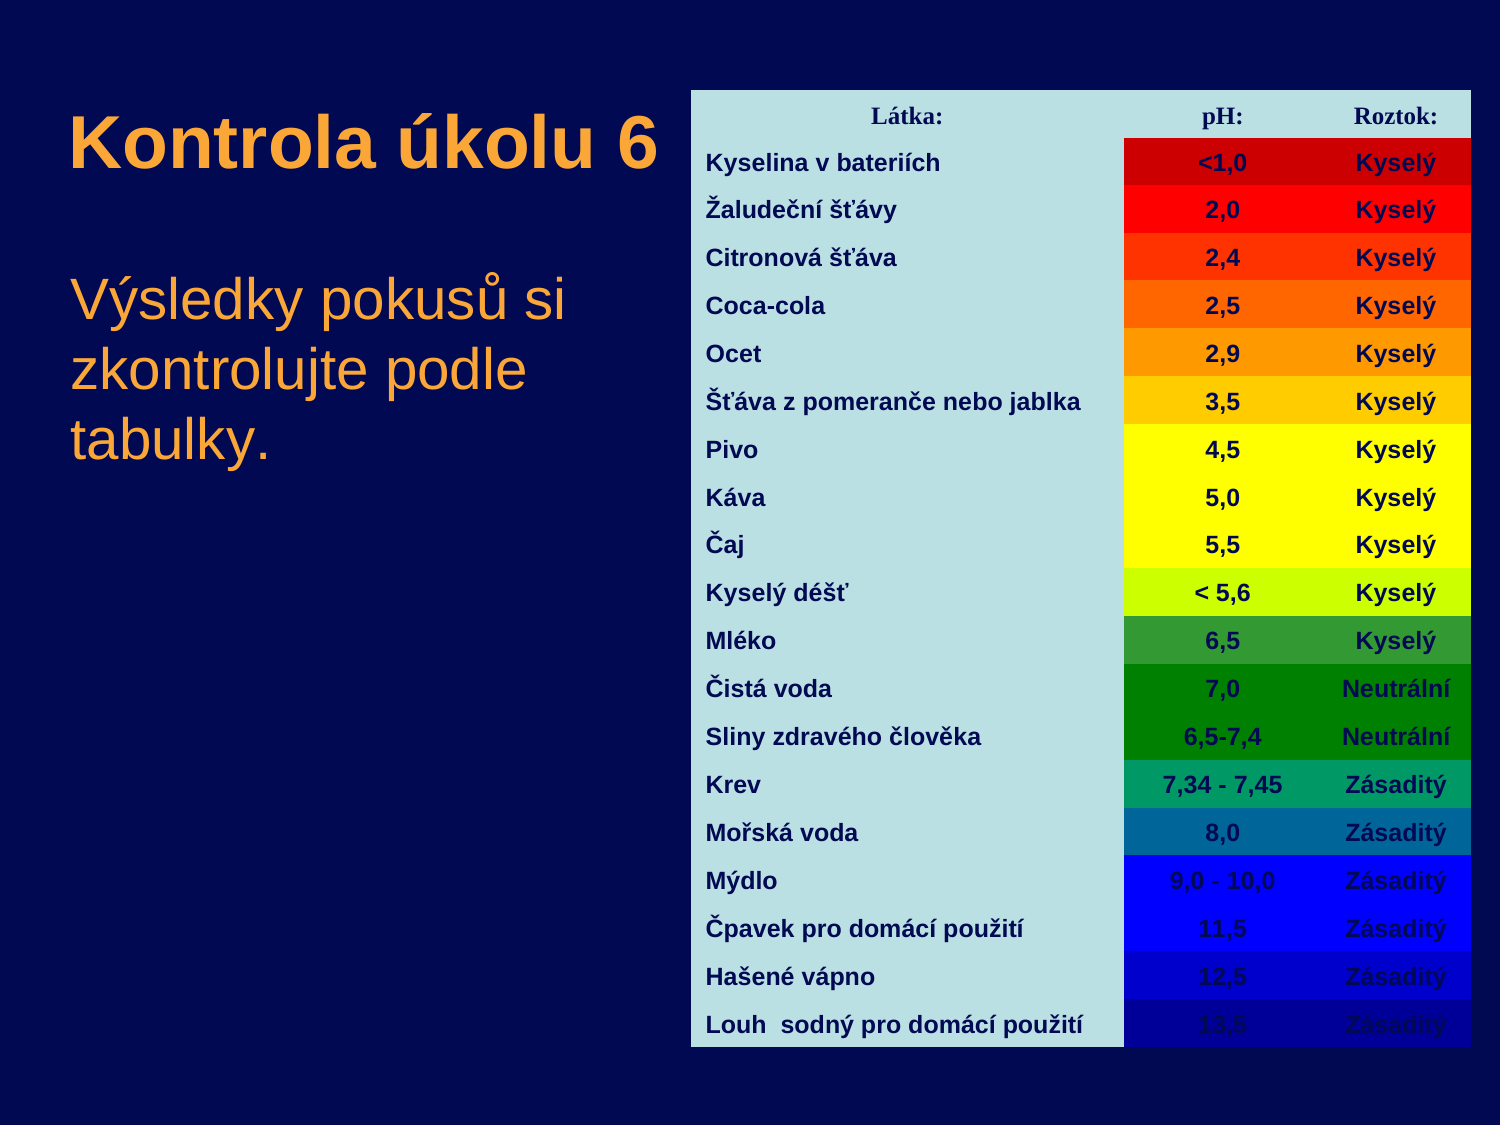

Kontrola úkolu 6
| Látka: | pH: | Roztok: |
| --- | --- | --- |
| Kyselina v bateriích | <1,0 | Kyselý |
| Žaludeční šťávy | 2,0 | Kyselý |
| Citronová šťáva | 2,4 | Kyselý |
| Coca-cola | 2,5 | Kyselý |
| Ocet | 2,9 | Kyselý |
| Šťáva z pomeranče nebo jablka | 3,5 | Kyselý |
| Pivo | 4,5 | Kyselý |
| Káva | 5,0 | Kyselý |
| Čaj | 5,5 | Kyselý |
| Kyselý déšť | < 5,6 | Kyselý |
| Mléko | 6,5 | Kyselý |
| Čistá voda | 7,0 | Neutrální |
| Sliny zdravého člověka | 6,5-7,4 | Neutrální |
| Krev | 7,34 - 7,45 | Zásaditý |
| Mořská voda | 8,0 | Zásaditý |
| Mýdlo | 9,0 - 10,0 | Zásaditý |
| Čpavek pro domácí použití | 11,5 | Zásaditý |
| Hašené vápno | 12,5 | Zásaditý |
| Louh sodný pro domácí použití | 13,5 | Zásaditý |
Výsledky pokusů si zkontrolujte podle tabulky.